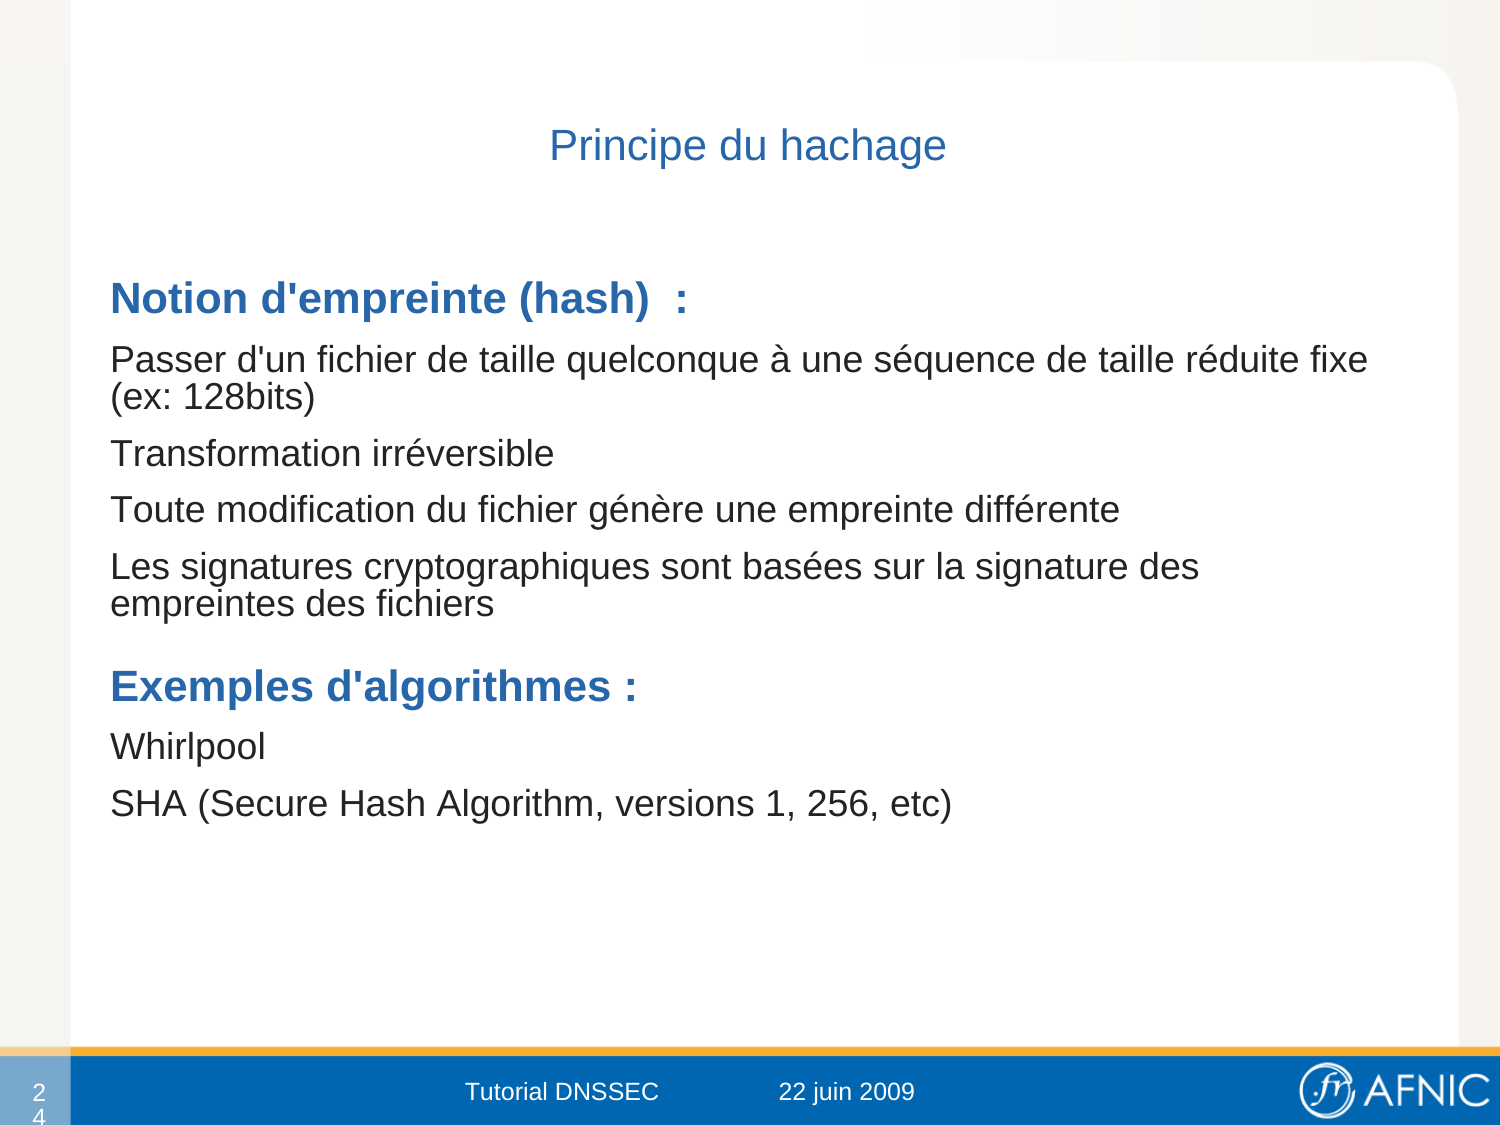

# Principe du hachage
Notion d'empreinte (hash) :
Passer d'un fichier de taille quelconque à une séquence de taille réduite fixe (ex: 128bits)
Transformation irréversible
Toute modification du fichier génère une empreinte différente
Les signatures cryptographiques sont basées sur la signature des empreintes des fichiers
Exemples d'algorithmes :
Whirlpool
SHA (Secure Hash Algorithm, versions 1, 256, etc)